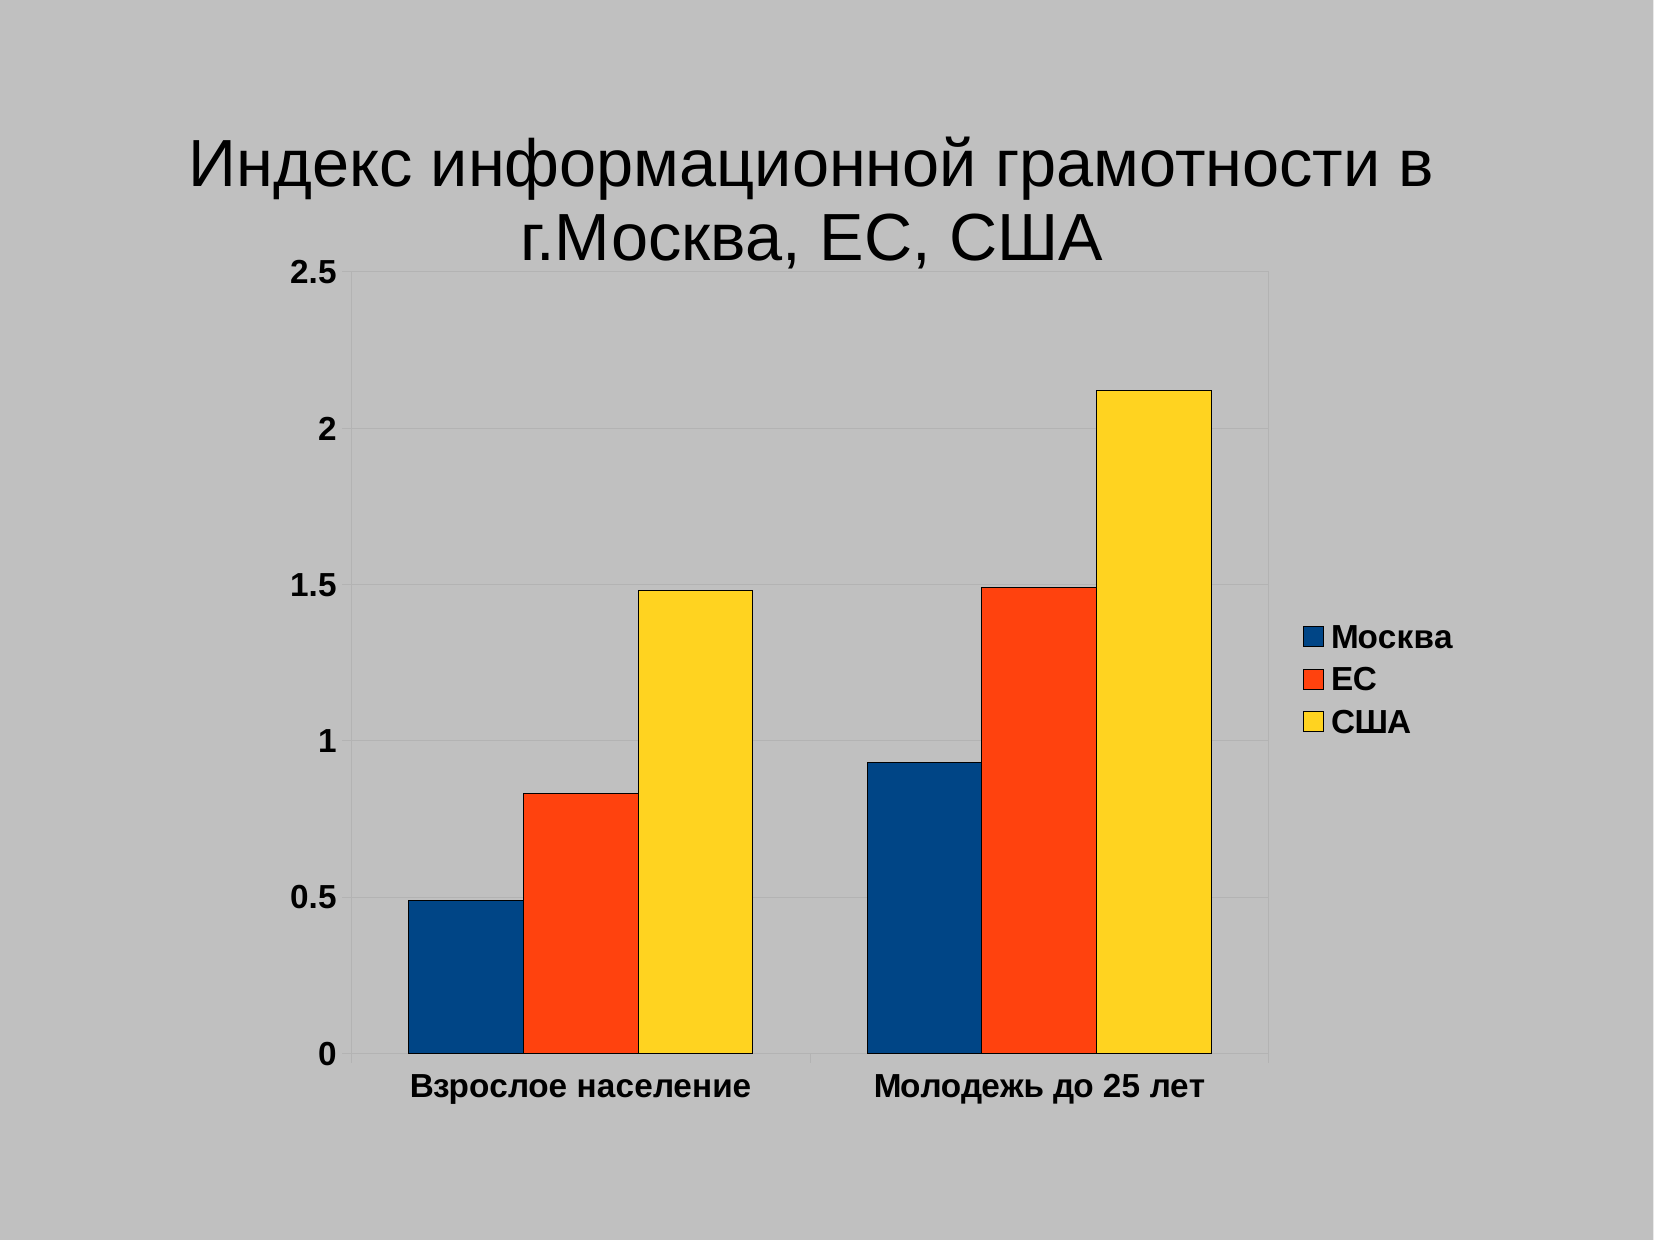

Индекс информационной грамотности в г.Москва, ЕС, США
### Chart
| Category | Москва | ЕС | США |
|---|---|---|---|
| Взрослое население | 0.49 | 0.83 | 1.48 |
| Молодежь до 25 лет | 0.93 | 1.49 | 2.12 |